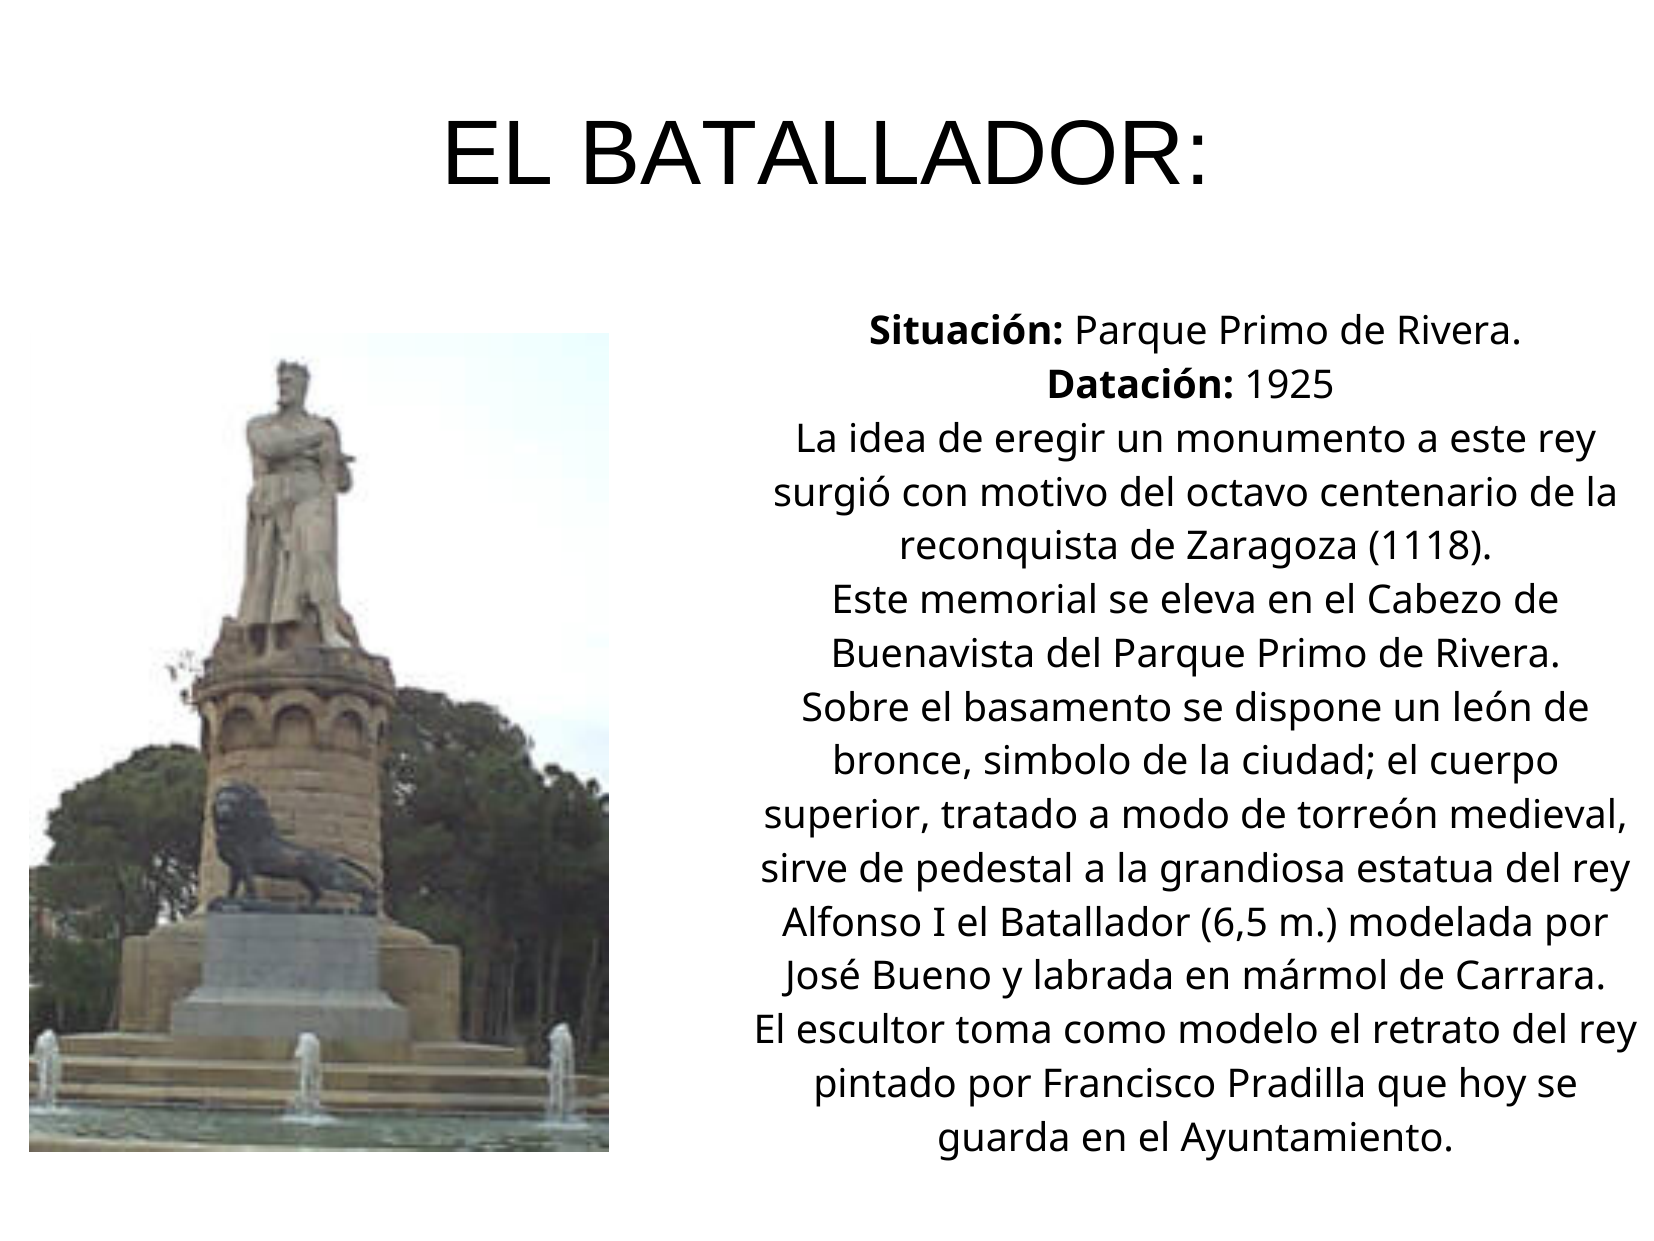

# EL BATALLADOR:
Situación: Parque Primo de Rivera.
Datación: 1925
La idea de eregir un monumento a este rey surgió con motivo del octavo centenario de la reconquista de Zaragoza (1118).
Este memorial se eleva en el Cabezo de Buenavista del Parque Primo de Rivera.
Sobre el basamento se dispone un león de bronce, simbolo de la ciudad; el cuerpo superior, tratado a modo de torreón medieval, sirve de pedestal a la grandiosa estatua del rey Alfonso I el Batallador (6,5 m.) modelada por José Bueno y labrada en mármol de Carrara.
El escultor toma como modelo el retrato del rey pintado por Francisco Pradilla que hoy se guarda en el Ayuntamiento.